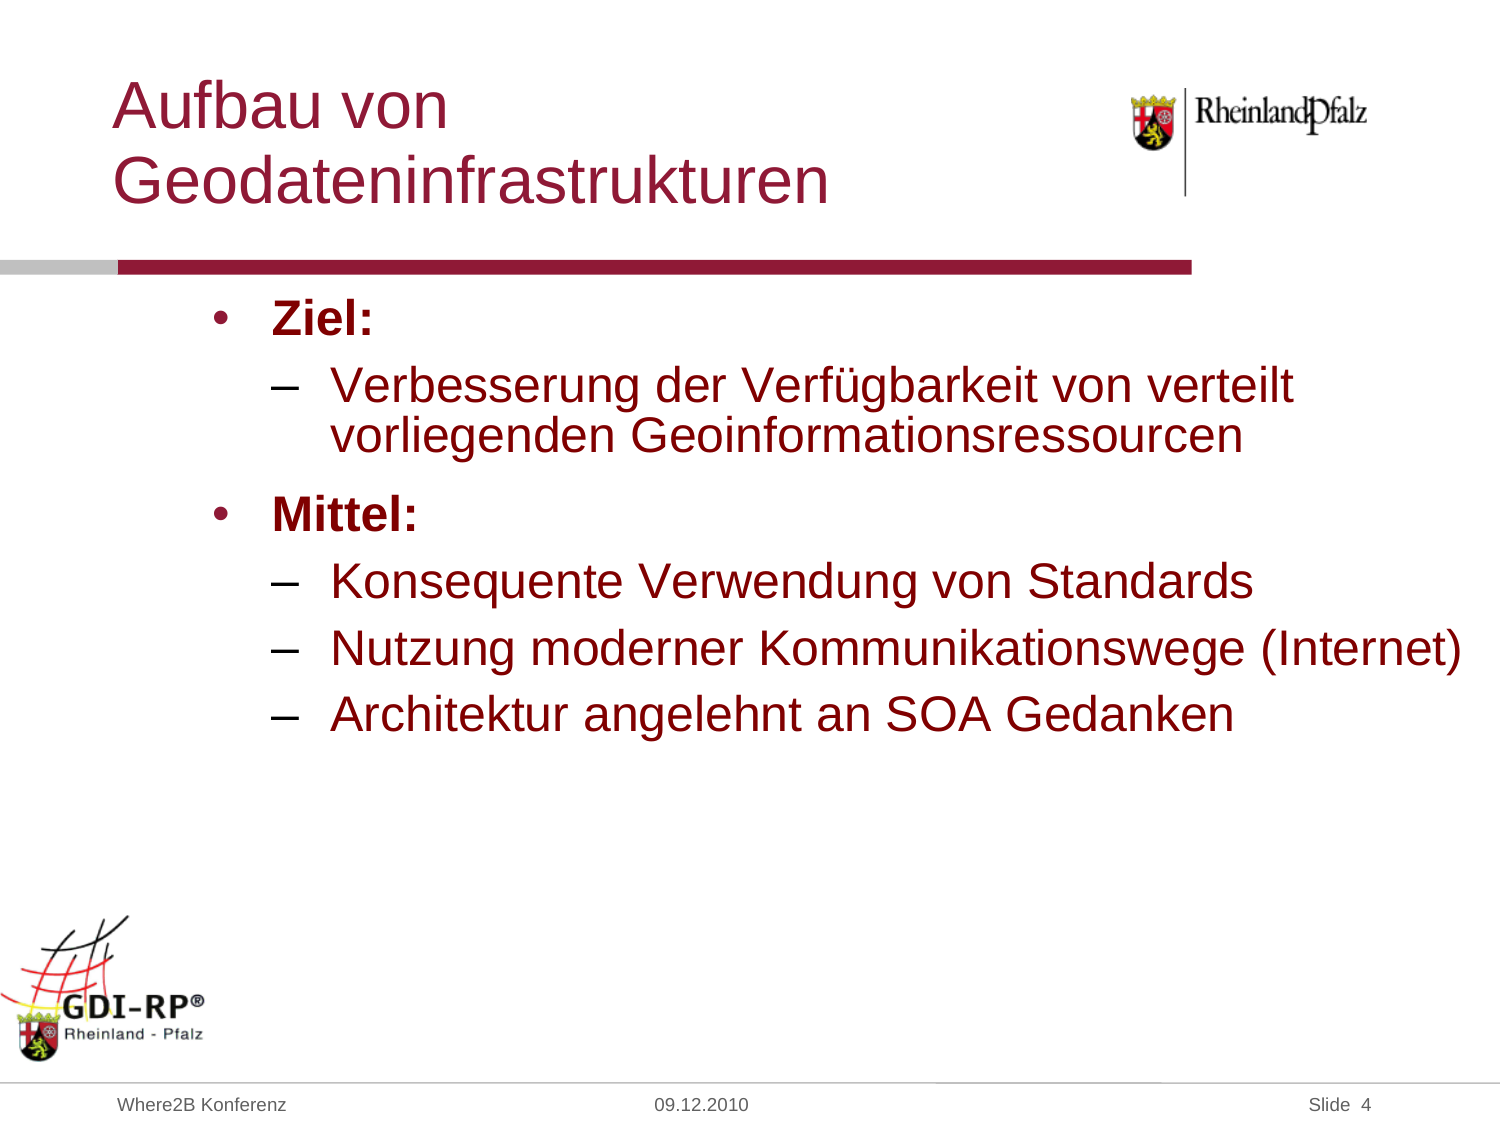

# Aufbau von Geodateninfrastrukturen
Ziel:
Verbesserung der Verfügbarkeit von verteilt vorliegenden Geoinformationsressourcen
Mittel:
Konsequente Verwendung von Standards
Nutzung moderner Kommunikationswege (Internet)
Architektur angelehnt an SOA Gedanken